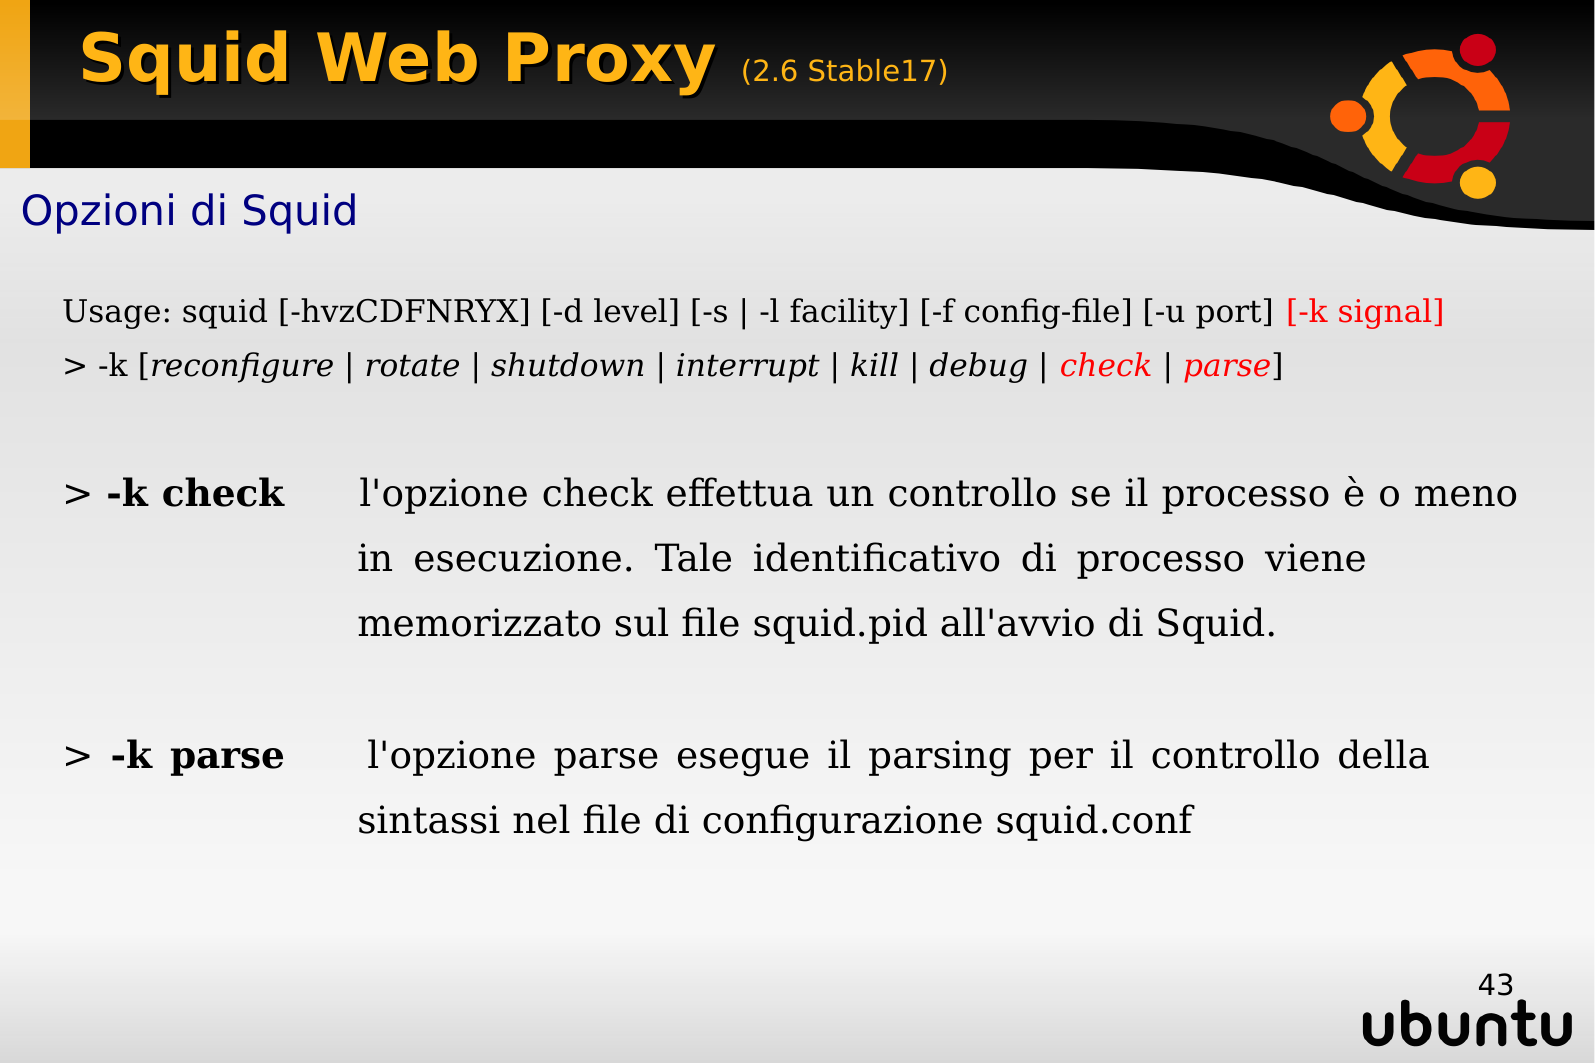

Squid Web Proxy (2.6 Stable17)
Opzioni di Squid
Usage: squid [-hvzCDFNRYX] [-d level] [-s | -l facility] [-f config-file] [-u port] [-k signal]
> -k [reconfigure | rotate | shutdown | interrupt | kill | debug | check | parse]
> -k check		l'opzione check effettua un controllo se il processo è o meno 				in esecuzione. Tale identificativo di processo viene 						memorizzato sul file squid.pid all'avvio di Squid.
> -k parse		l'opzione parse esegue il parsing per il controllo della 					sintassi nel file di configurazione squid.conf
43